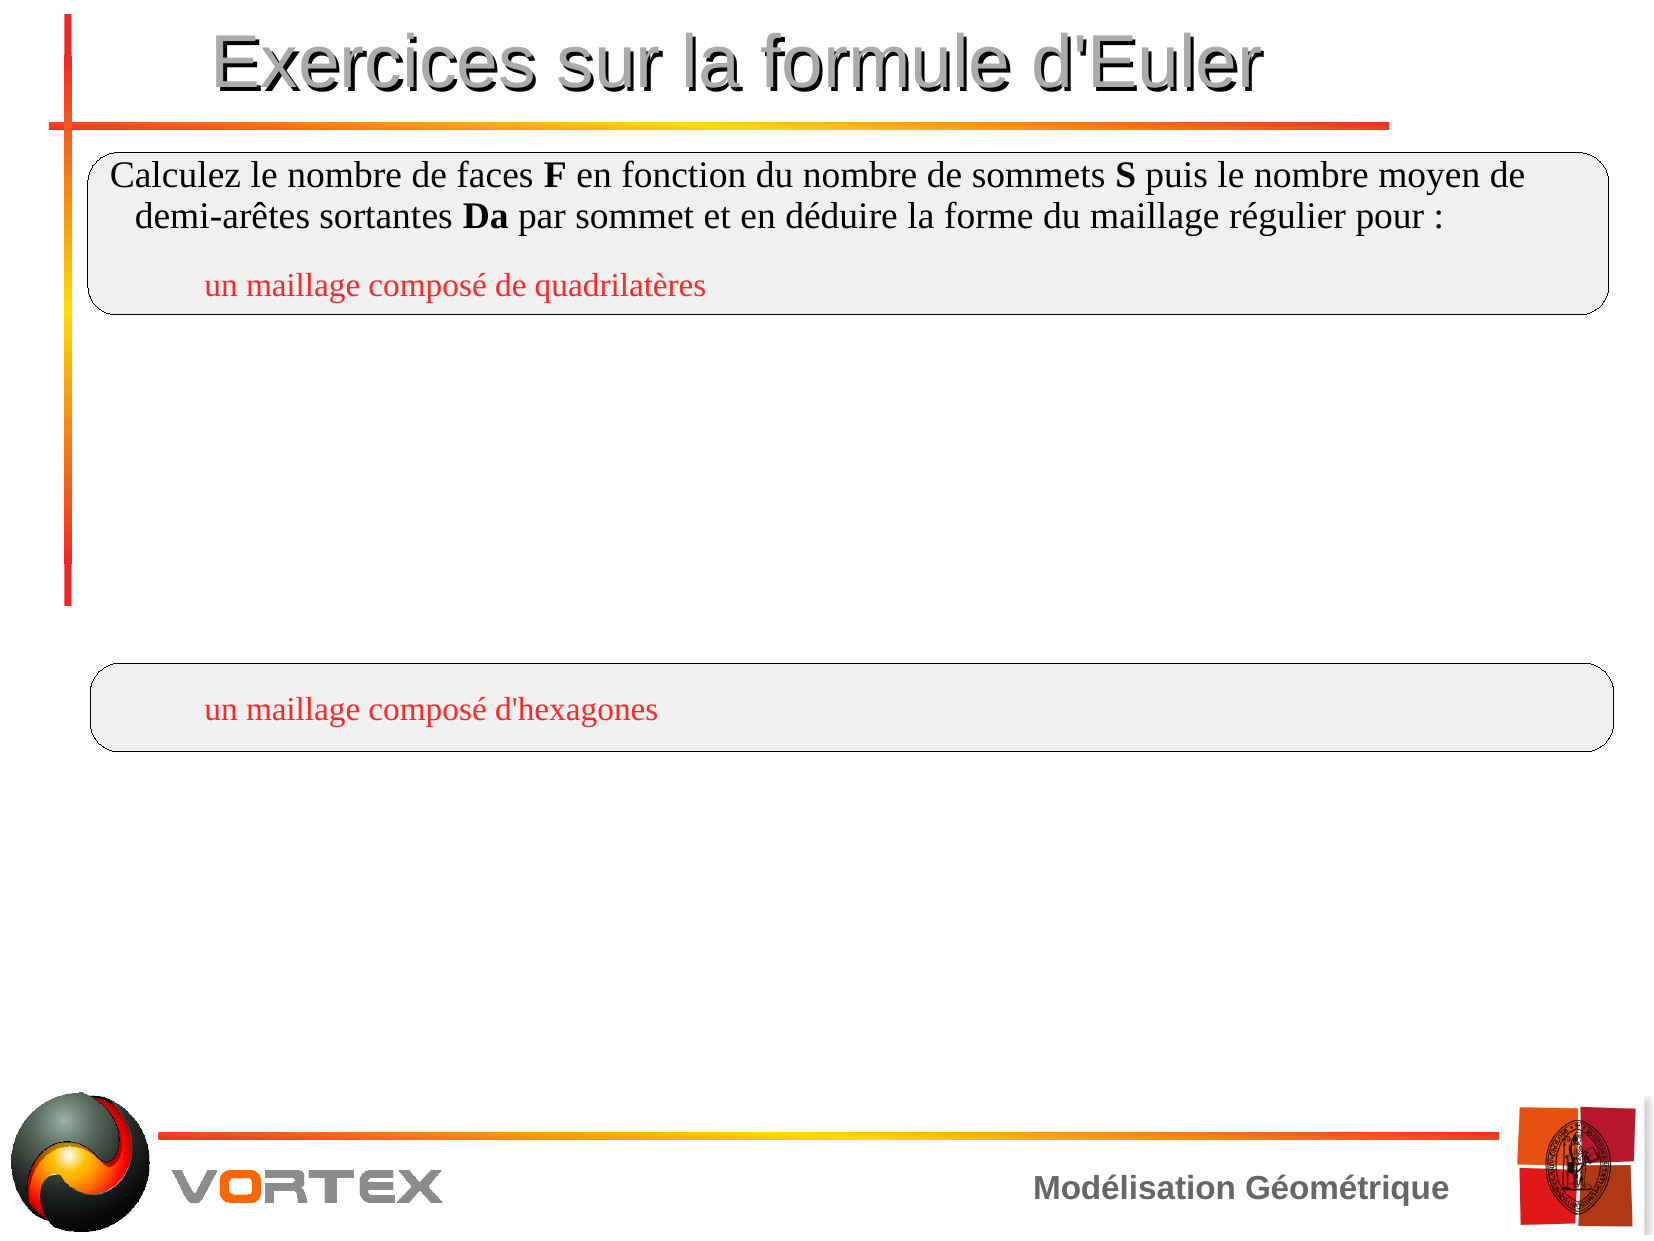

# Exercices sur la formule d'Euler
Calculez le nombre de faces F en fonction du nombre de sommets S puis le nombre moyen de demi-arêtes sortantes Da par sommet et en déduire la forme du maillage régulier pour :
un maillage composé de quadrilatères
un maillage composé d'hexagones